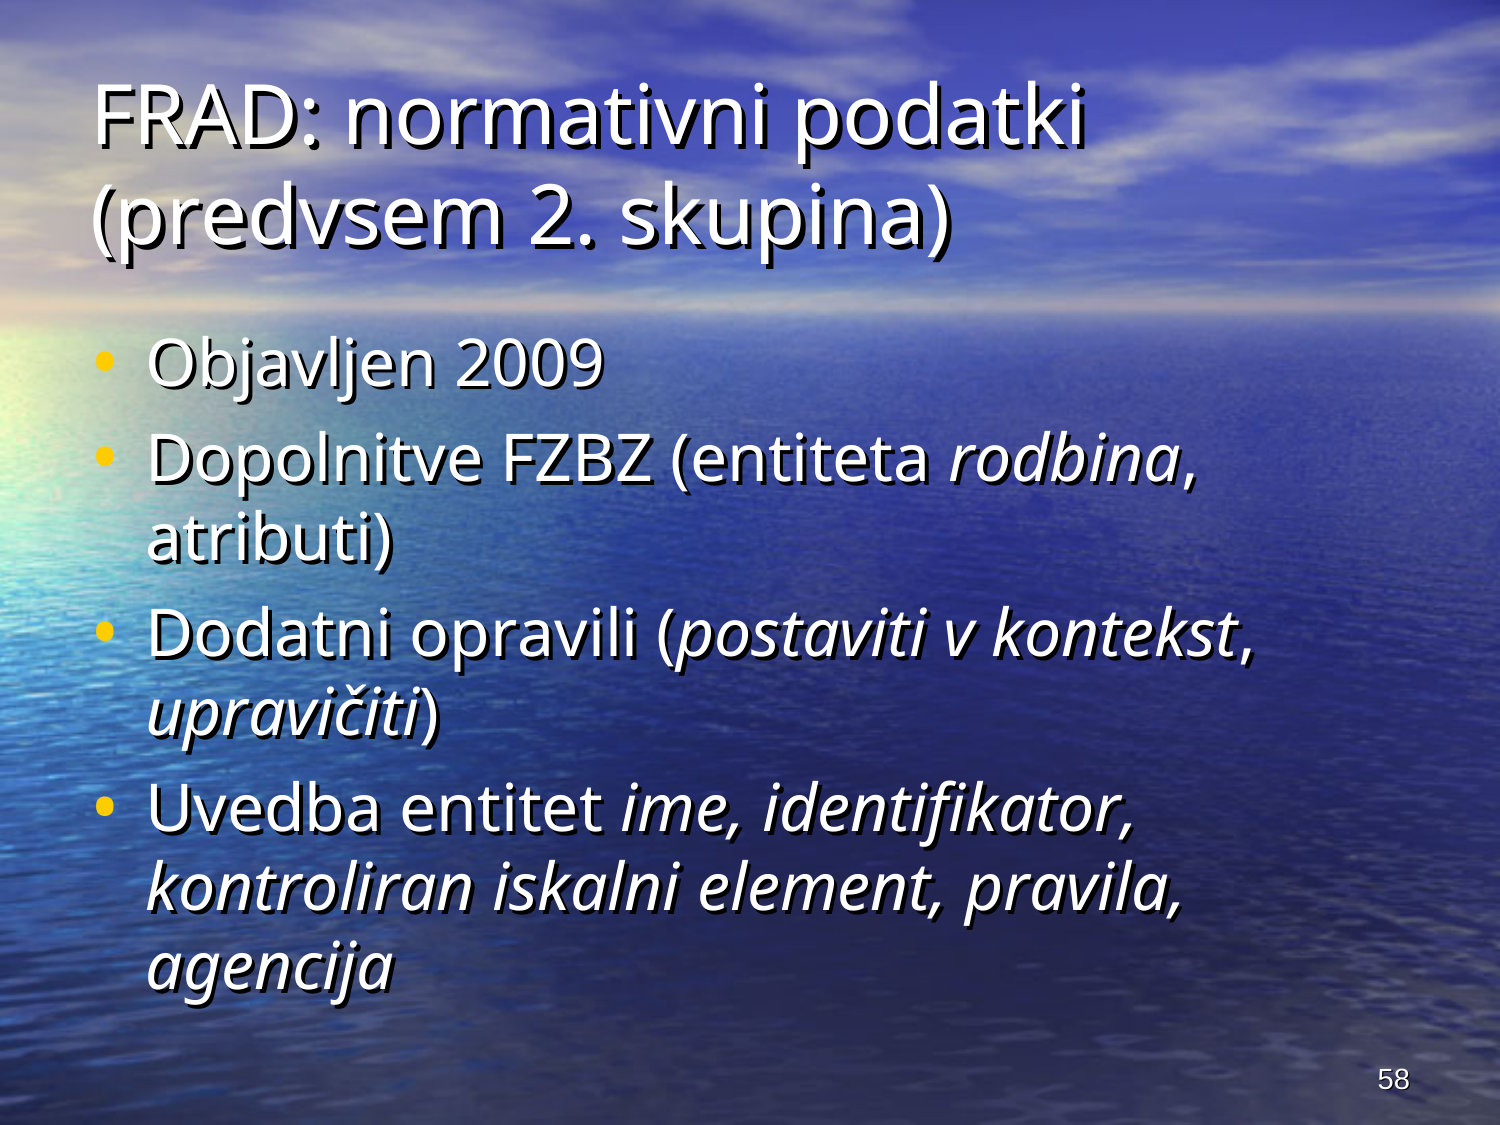

# FRAD: normativni podatki (predvsem 2. skupina)
Objavljen 2009
Dopolnitve FZBZ (entiteta rodbina, atributi)
Dodatni opravili (postaviti v kontekst, upravičiti)
Uvedba entitet ime, identifikator, kontroliran iskalni element, pravila, agencija